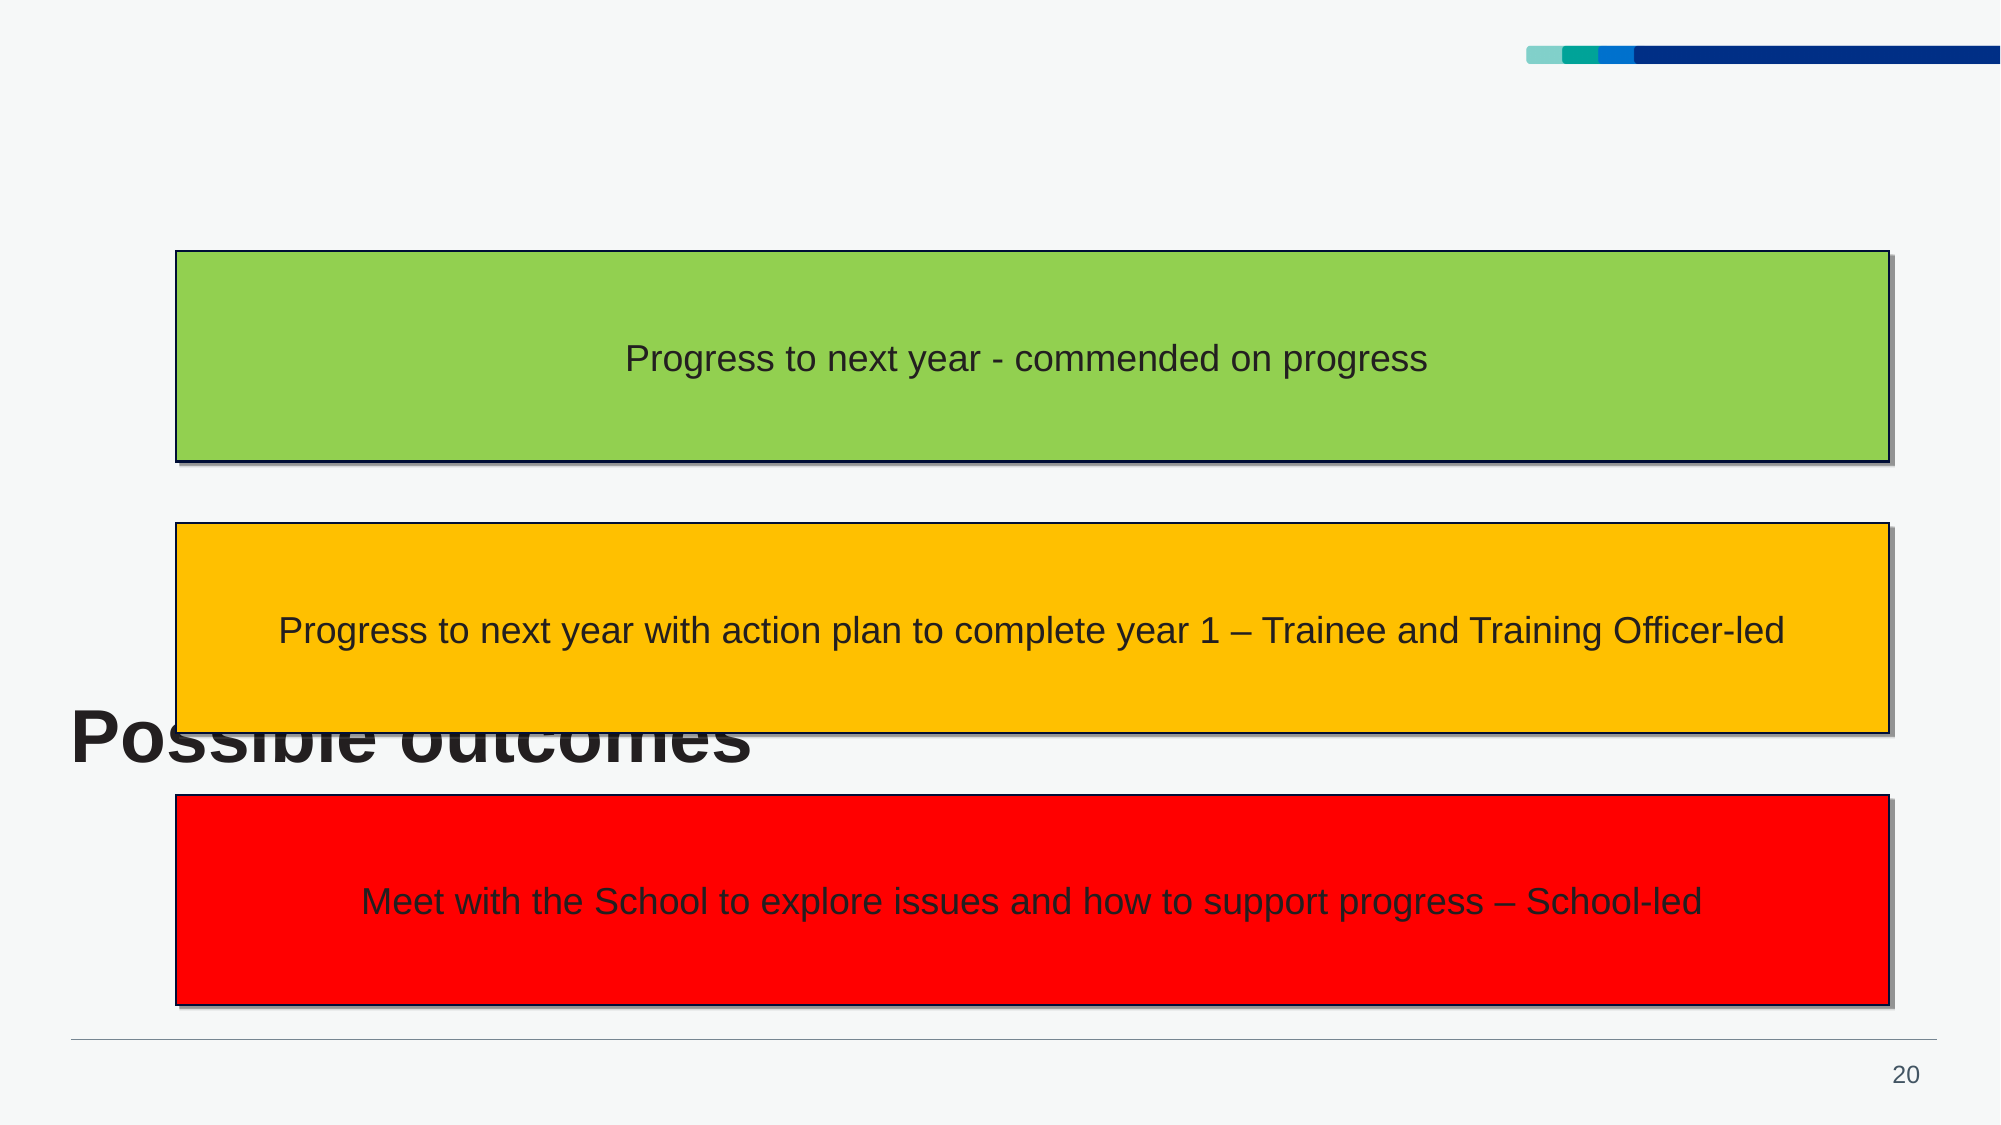

Progress to next year - commended on progress
# Possible outcomes
Progress to next year with action plan to complete year 1 – Trainee and Training Officer-led
Meet with the School to explore issues and how to support progress – School-led